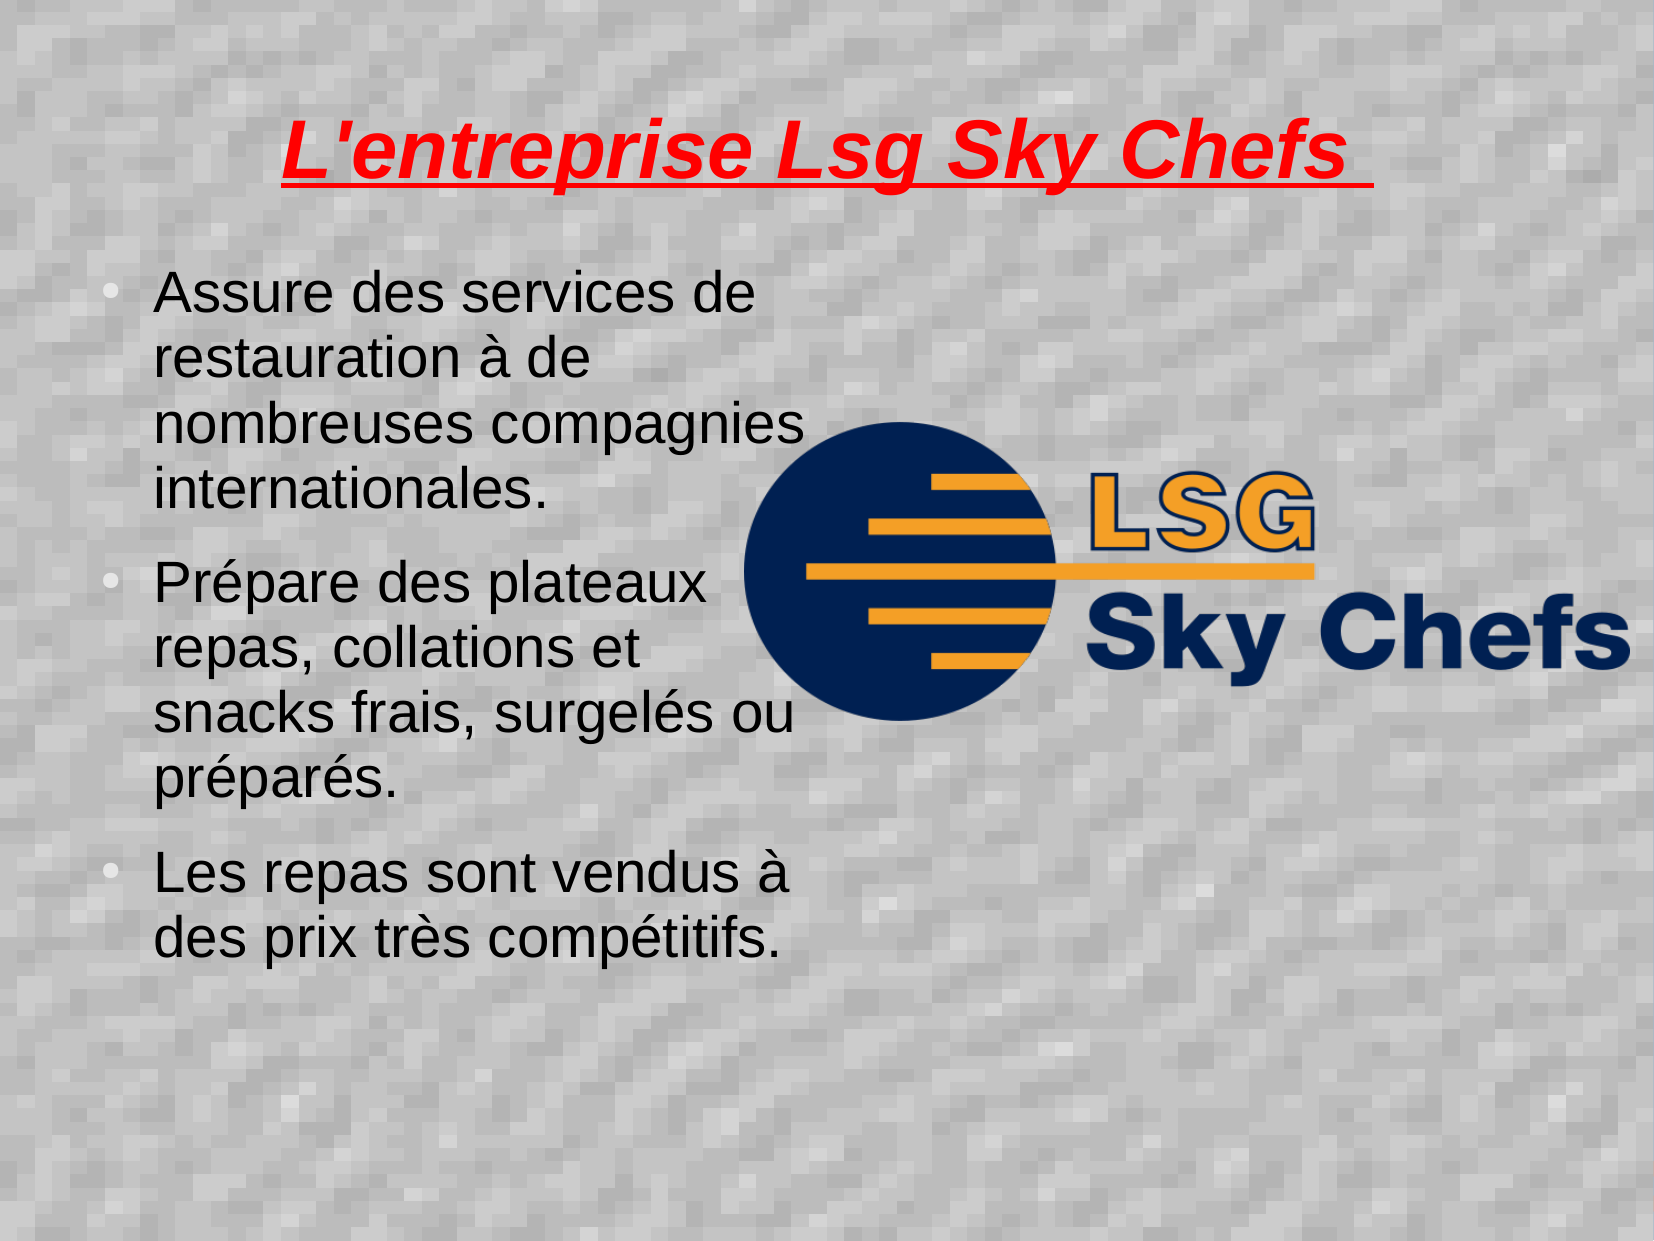

# L'entreprise Lsg Sky Chefs
Assure des services de restauration à de nombreuses compagnies internationales.
Prépare des plateaux repas, collations et snacks frais, surgelés ou préparés.
Les repas sont vendus à des prix très compétitifs.